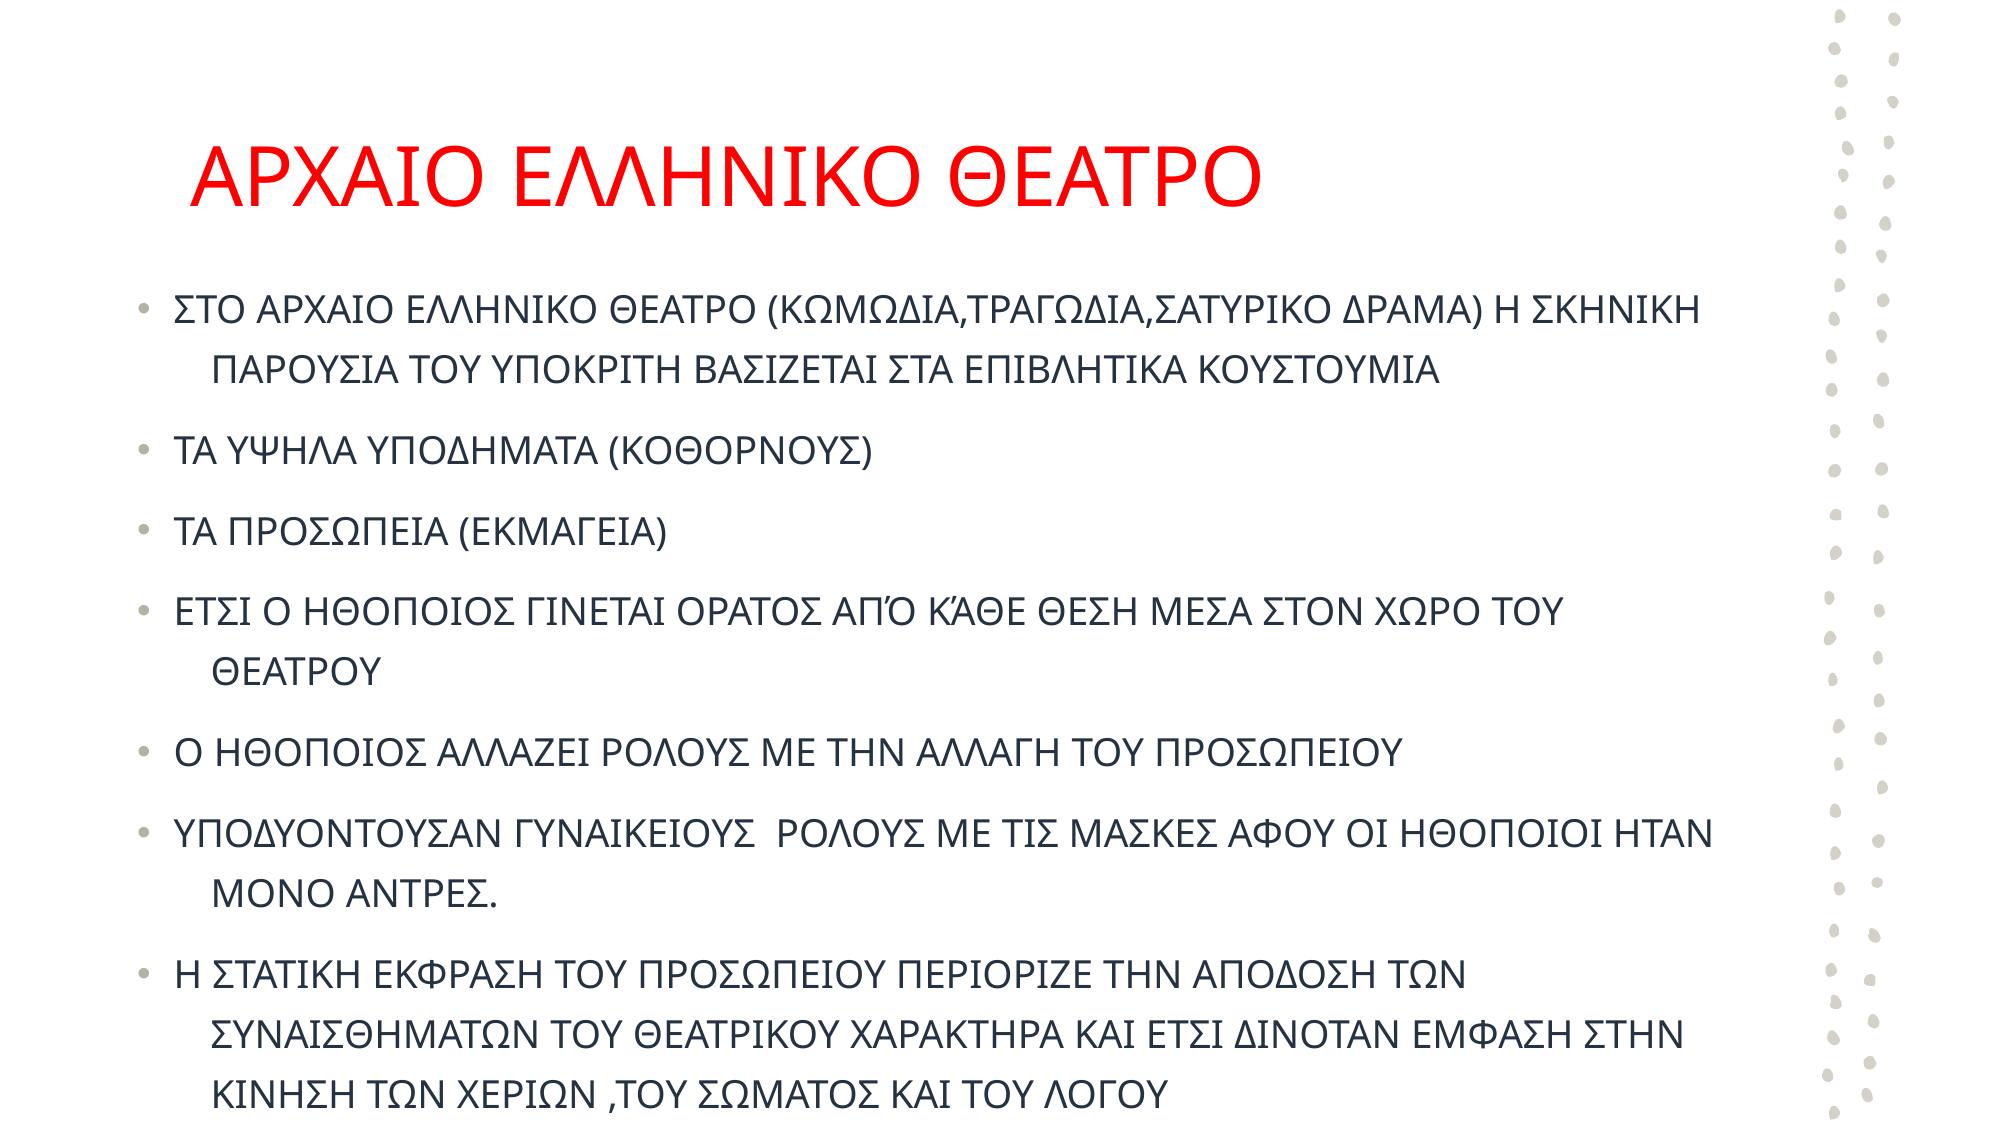

# ΑΡΧΑΙΟ ΕΛΛΗΝΙΚΟ ΘΕΑΤΡΟ
ΣΤΟ ΑΡΧΑΙΟ ΕΛΛΗΝΙΚΟ ΘΕΑΤΡΟ (ΚΩΜΩΔΙΑ,ΤΡΑΓΩΔΙΑ,ΣΑΤΥΡΙΚΟ ΔΡΑΜΑ) Η ΣΚΗΝΙΚΗ ΠΑΡΟΥΣΙΑ ΤΟΥ ΥΠΟΚΡΙΤΗ ΒΑΣΙΖΕΤΑΙ ΣΤΑ ΕΠΙΒΛΗΤΙΚΑ ΚΟΥΣΤΟΥΜΙΑ
ΤΑ ΥΨΗΛΑ ΥΠΟΔΗΜΑΤΑ (ΚΟΘΟΡΝΟΥΣ)
ΤΑ ΠΡΟΣΩΠΕΙΑ (ΕΚΜΑΓΕΙΑ)
ΕΤΣΙ Ο ΗΘΟΠΟΙΟΣ ΓΙΝΕΤΑΙ ΟΡΑΤΟΣ ΑΠΌ ΚΆΘΕ ΘΕΣΗ ΜΕΣΑ ΣΤΟΝ ΧΩΡΟ ΤΟΥ ΘΕΑΤΡΟΥ
Ο ΗΘΟΠΟΙΟΣ ΑΛΛΑΖΕΙ ΡΟΛΟΥΣ ΜΕ ΤΗΝ ΑΛΛΑΓΗ ΤΟΥ ΠΡΟΣΩΠΕΙΟΥ
ΥΠΟΔΥΟΝΤΟΥΣΑΝ ΓΥΝΑΙΚΕΙΟΥΣ ΡΟΛΟΥΣ ΜΕ ΤΙΣ ΜΑΣΚΕΣ ΑΦΟΥ ΟΙ ΗΘΟΠΟΙΟΙ ΗΤΑΝ ΜΟΝΟ ΑΝΤΡΕΣ.
Η ΣΤΑΤΙΚΗ ΕΚΦΡΑΣΗ ΤΟΥ ΠΡΟΣΩΠΕΙΟΥ ΠΕΡΙΟΡΙΖΕ ΤΗΝ ΑΠΟΔΟΣΗ ΤΩΝ ΣΥΝΑΙΣΘΗΜΑΤΩΝ ΤΟΥ ΘΕΑΤΡΙΚΟΥ ΧΑΡΑΚΤΗΡΑ ΚΑΙ ΕΤΣΙ ΔΙΝΟΤΑΝ ΕΜΦΑΣΗ ΣΤΗΝ ΚΙΝΗΣΗ ΤΩΝ ΧΕΡΙΩΝ ,ΤΟΥ ΣΩΜΑΤΟΣ ΚΑΙ ΤΟΥ ΛΟΓΟΥ